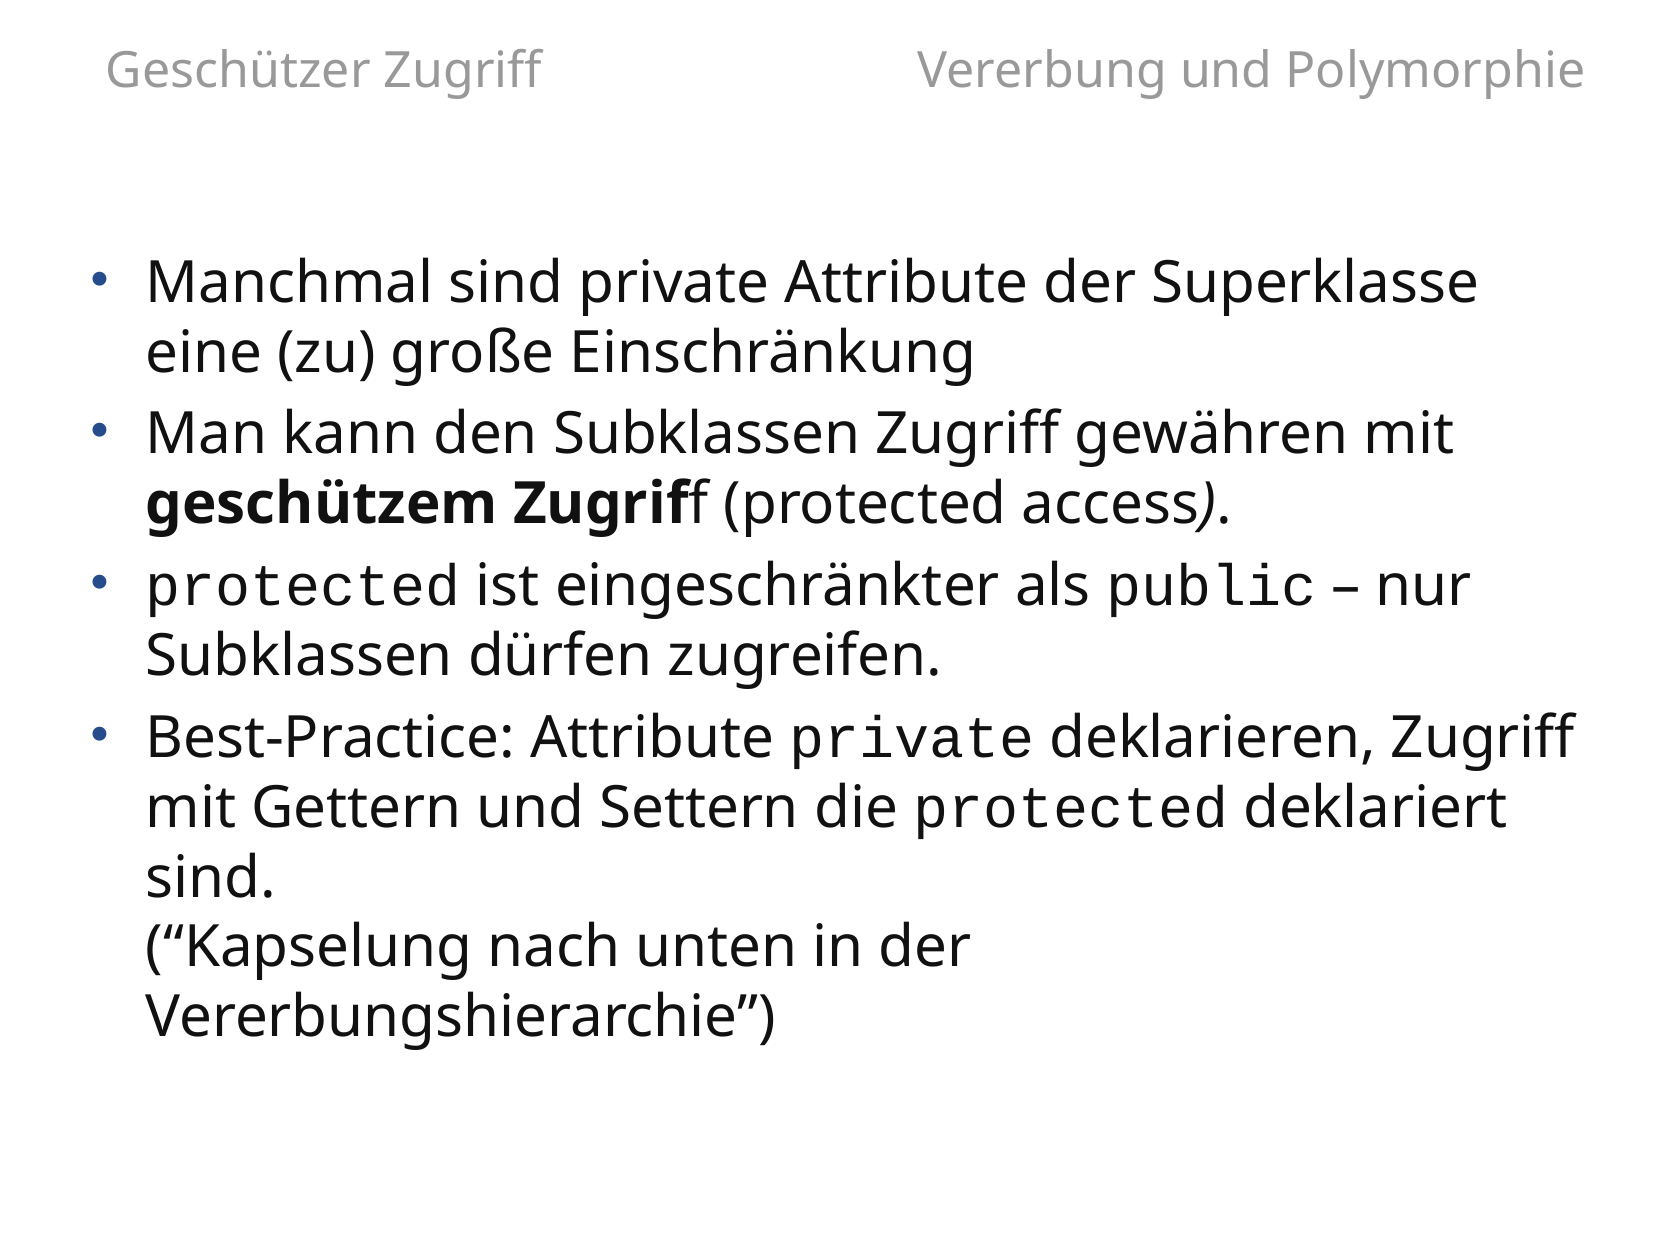

Geschützer Zugriff 		Vererbung und Polymorphie
Manchmal sind private Attribute der Superklasse eine (zu) große Einschränkung
Man kann den Subklassen Zugriff gewähren mit geschützem Zugriff (protected access).
protected ist eingeschränkter als public – nur Subklassen dürfen zugreifen.
Best-Practice: Attribute private deklarieren, Zugriff mit Gettern und Settern die protected deklariert sind.
(“Kapselung nach unten in der Vererbungshierarchie”)